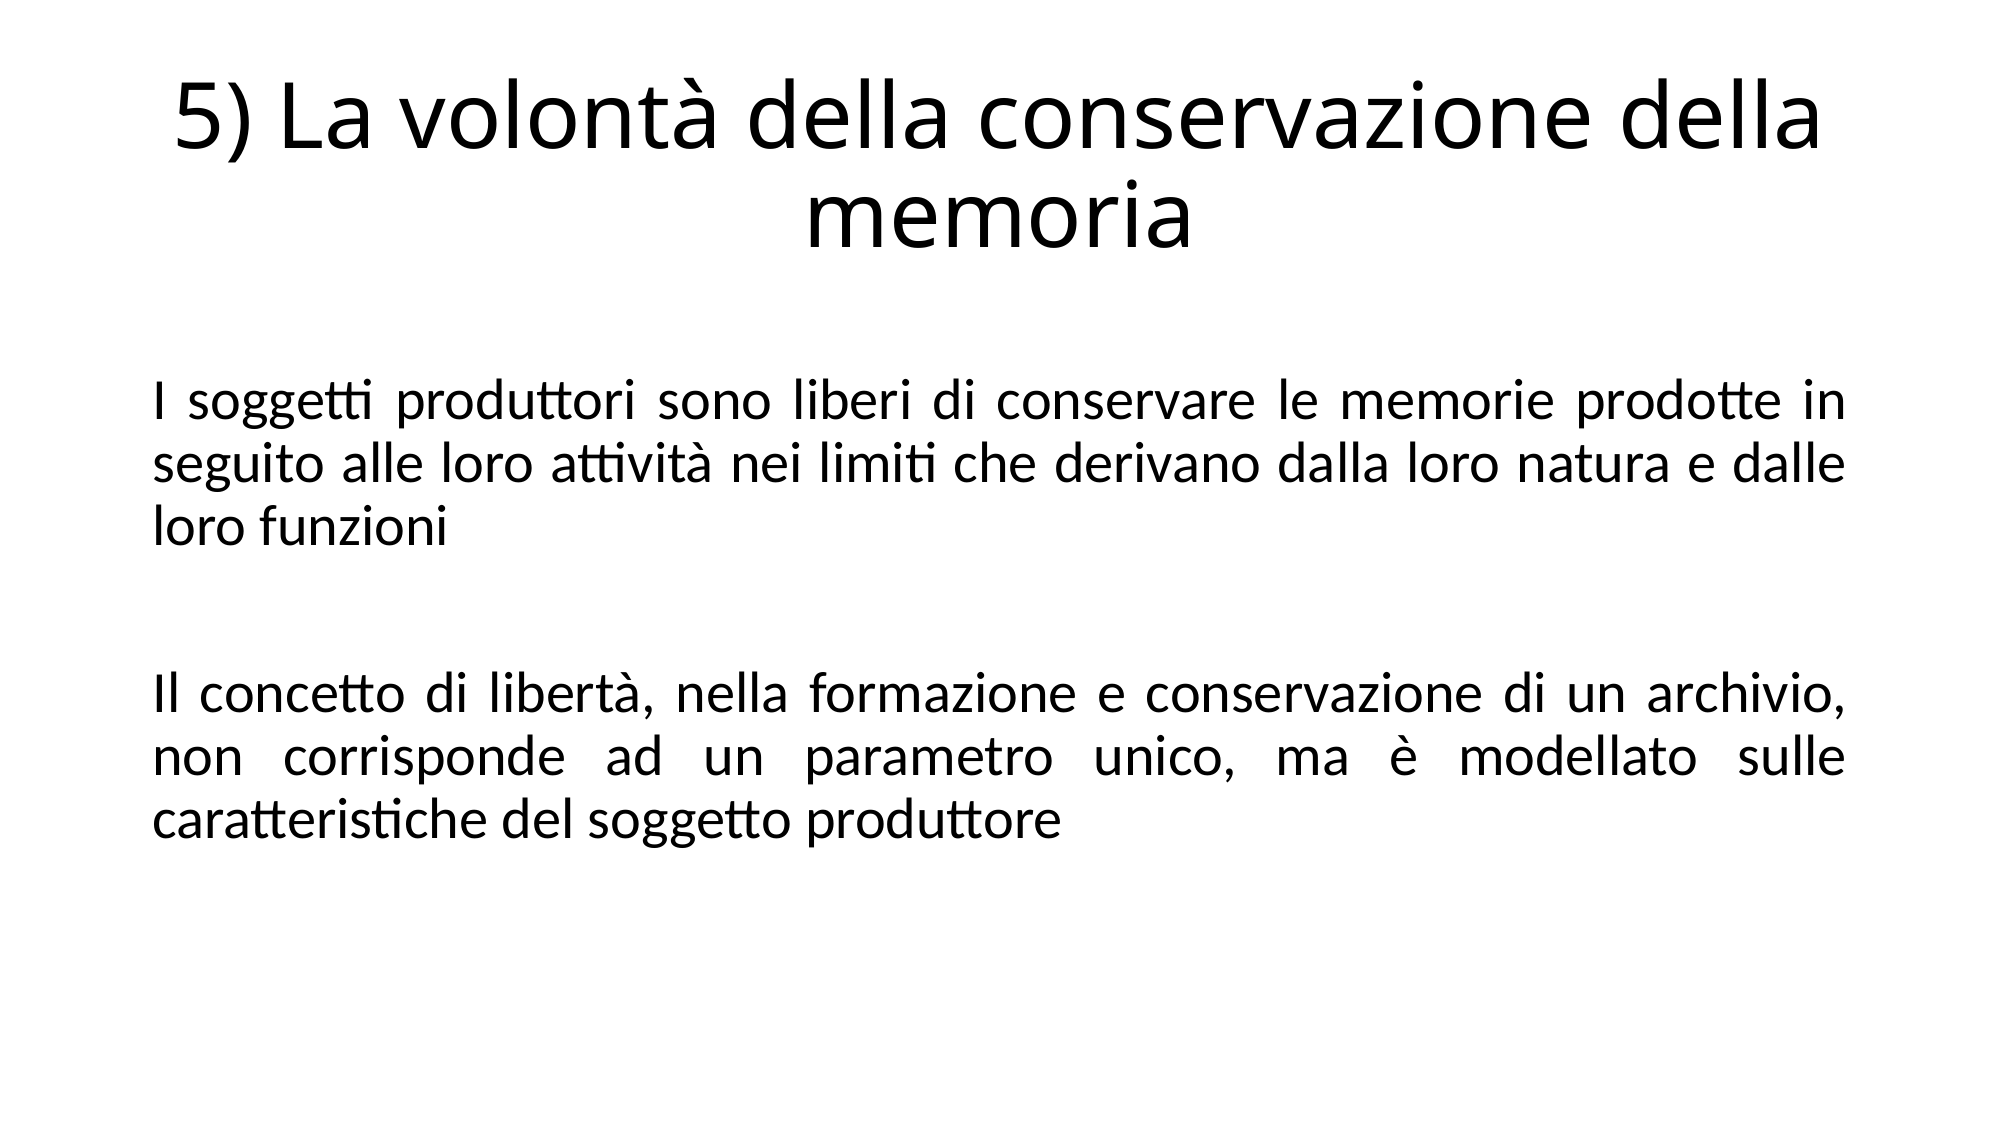

# 5) La volontà della conservazione della memoria
I soggetti produttori sono liberi di conservare le memorie prodotte in seguito alle loro attività nei limiti che derivano dalla loro natura e dalle loro funzioni
Il concetto di libertà, nella formazione e conservazione di un archivio, non corrisponde ad un parametro unico, ma è modellato sulle caratteristiche del soggetto produttore